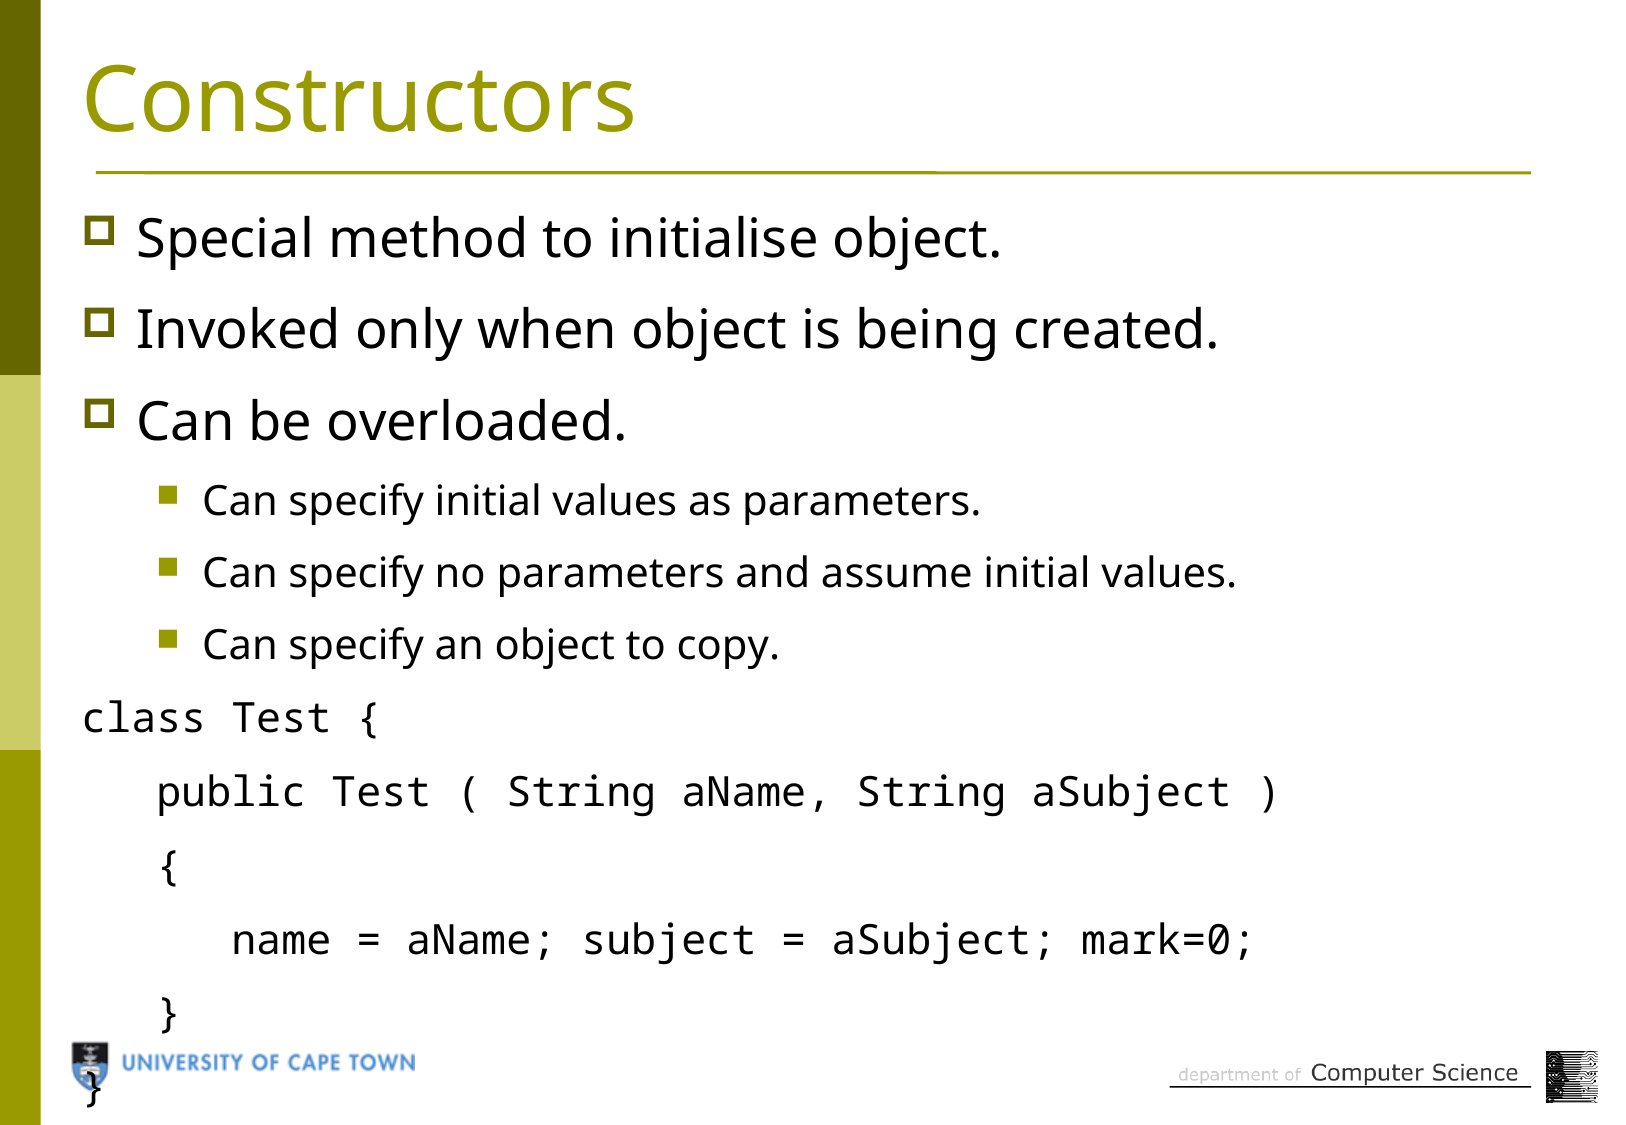

# Constructors
Special method to initialise object.
Invoked only when object is being created.
Can be overloaded.
Can specify initial values as parameters.
Can specify no parameters and assume initial values.
Can specify an object to copy.
class Test {
 public Test ( String aName, String aSubject )
 {
 name = aName; subject = aSubject; mark=0;
 }
}